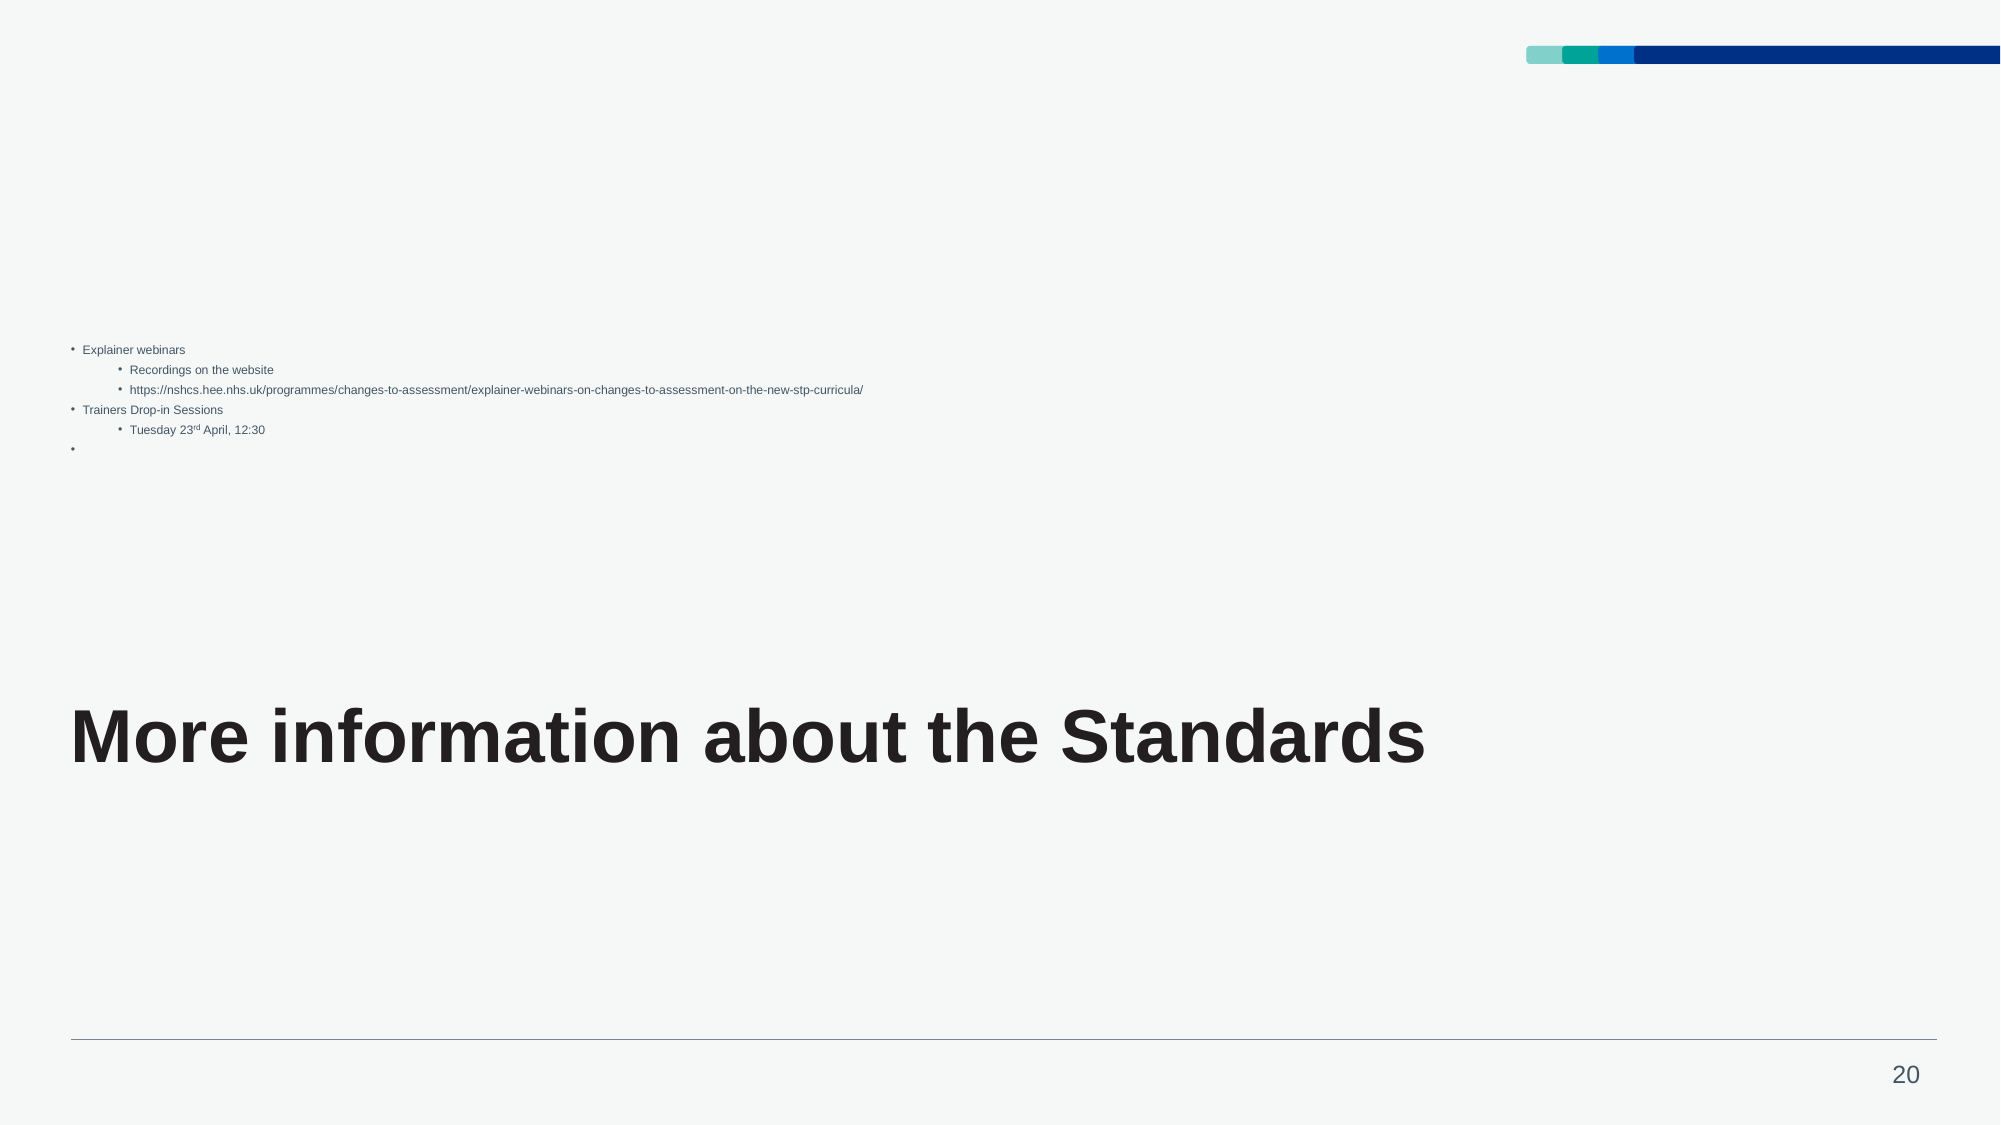

Explainer webinars
Recordings on the website
https://nshcs.hee.nhs.uk/programmes/changes-to-assessment/explainer-webinars-on-changes-to-assessment-on-the-new-stp-curricula/
Trainers Drop-in Sessions
Tuesday 23rd April, 12:30
# More information about the Standards